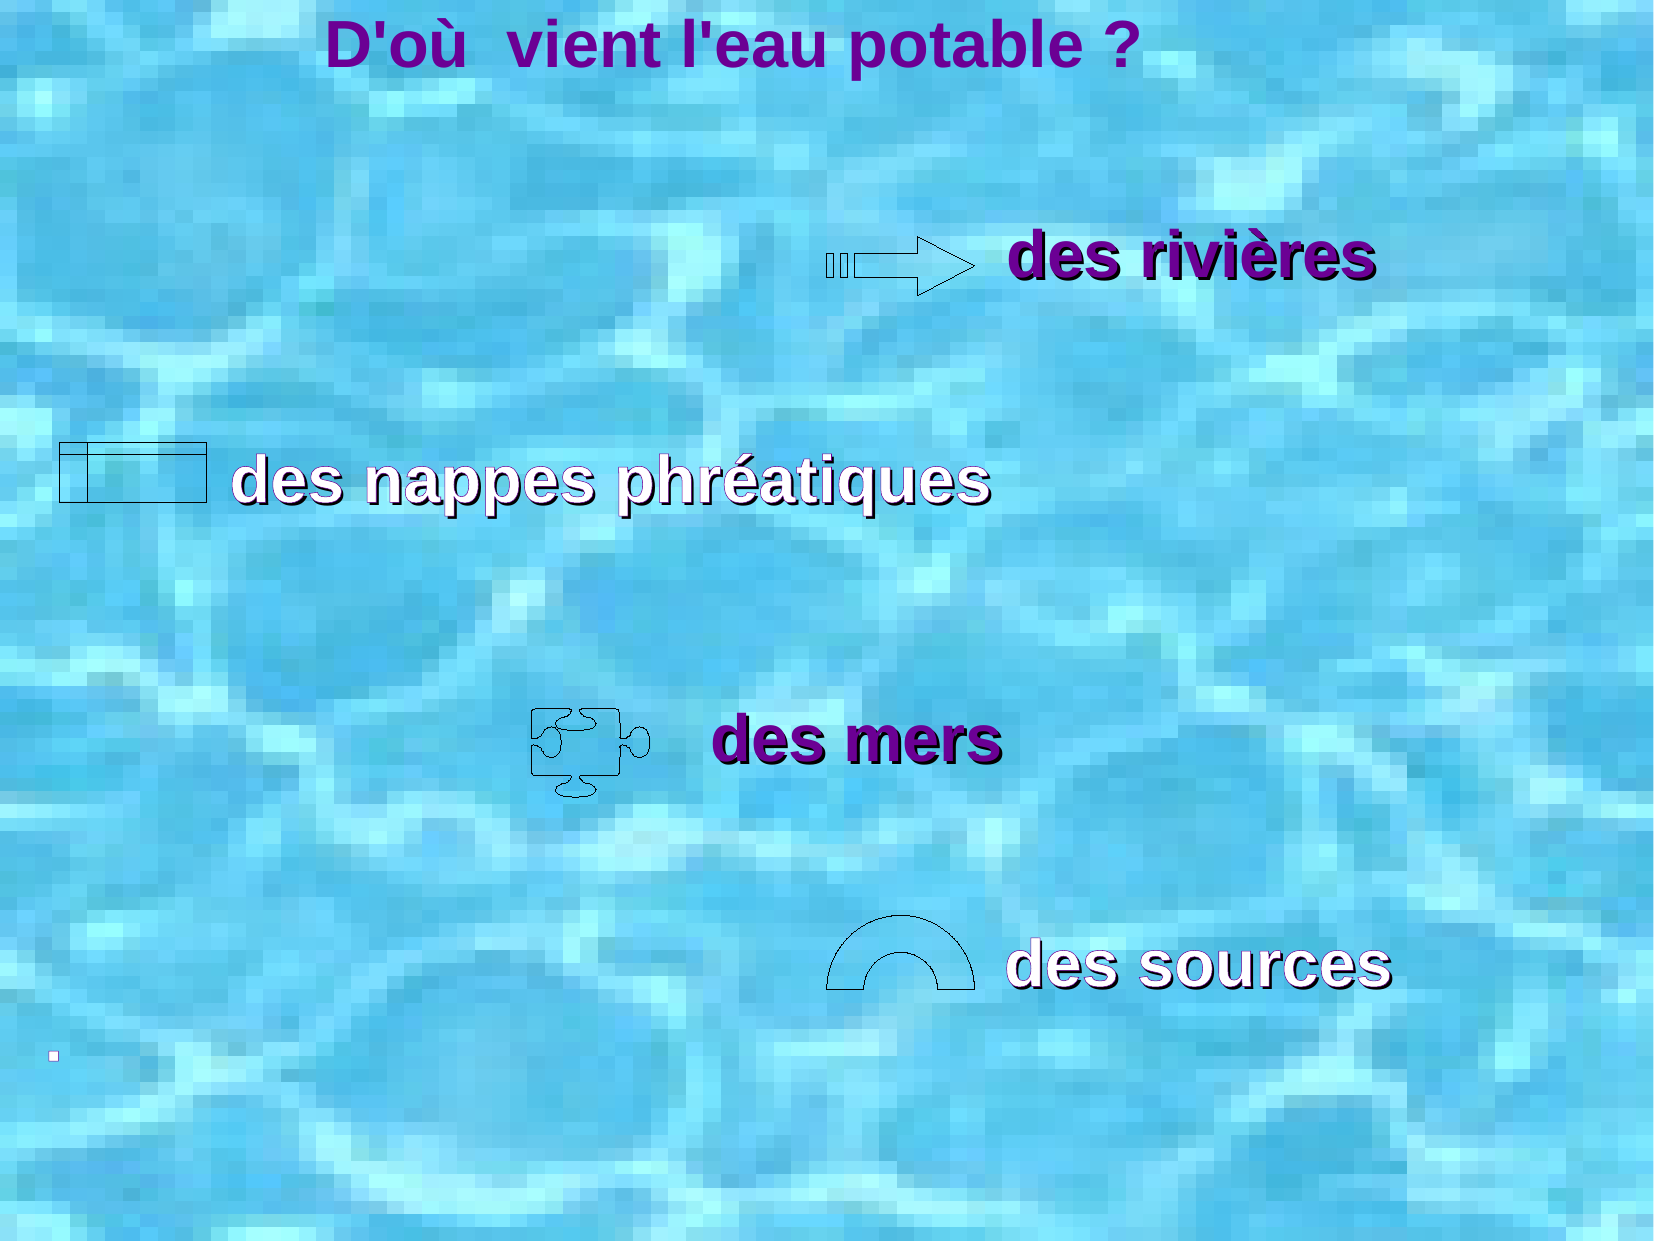

D'où vient l'eau potable ?
 des rivières
 des nappes phréatiques
 des mers
 			des sources
.